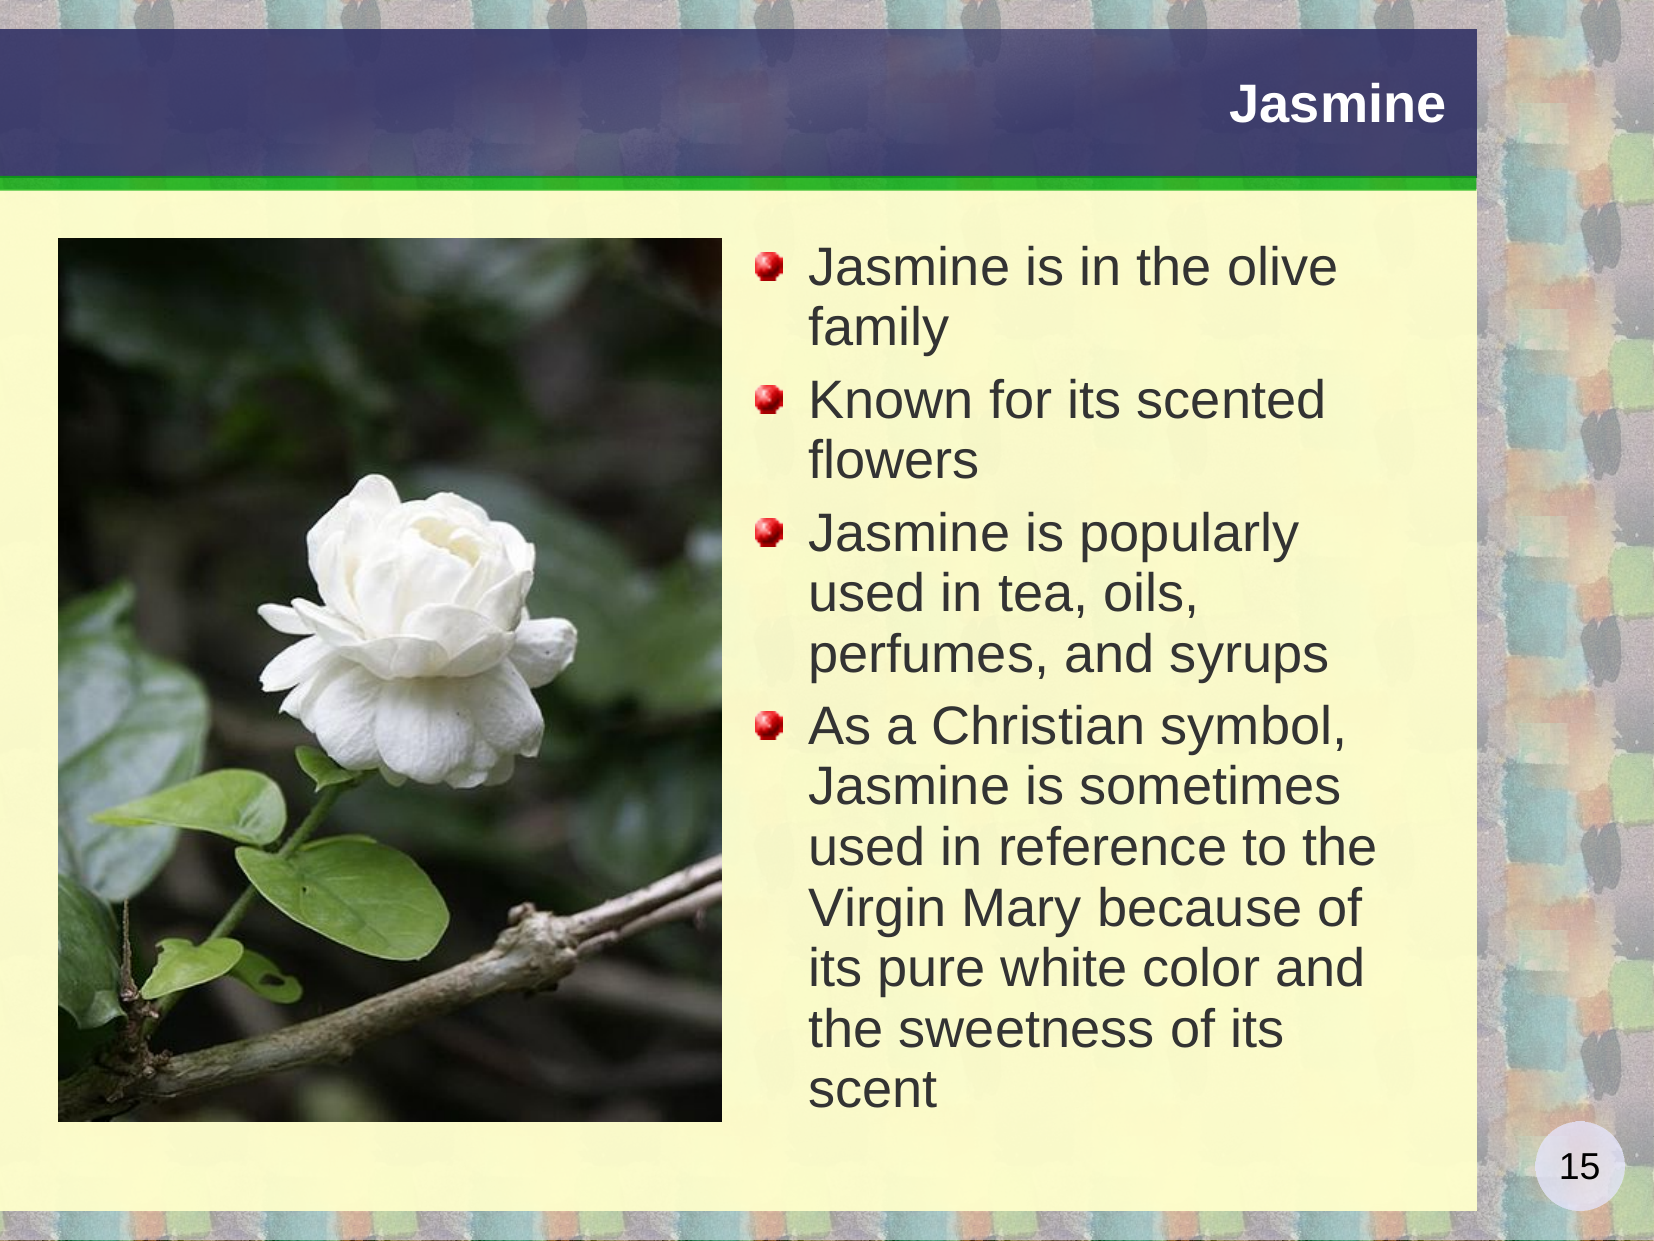

# Jasmine
Jasmine is in the olive family
Known for its scented flowers
Jasmine is popularly used in tea, oils, perfumes, and syrups
As a Christian symbol, Jasmine is sometimes used in reference to the Virgin Mary because of its pure white color and the sweetness of its scent